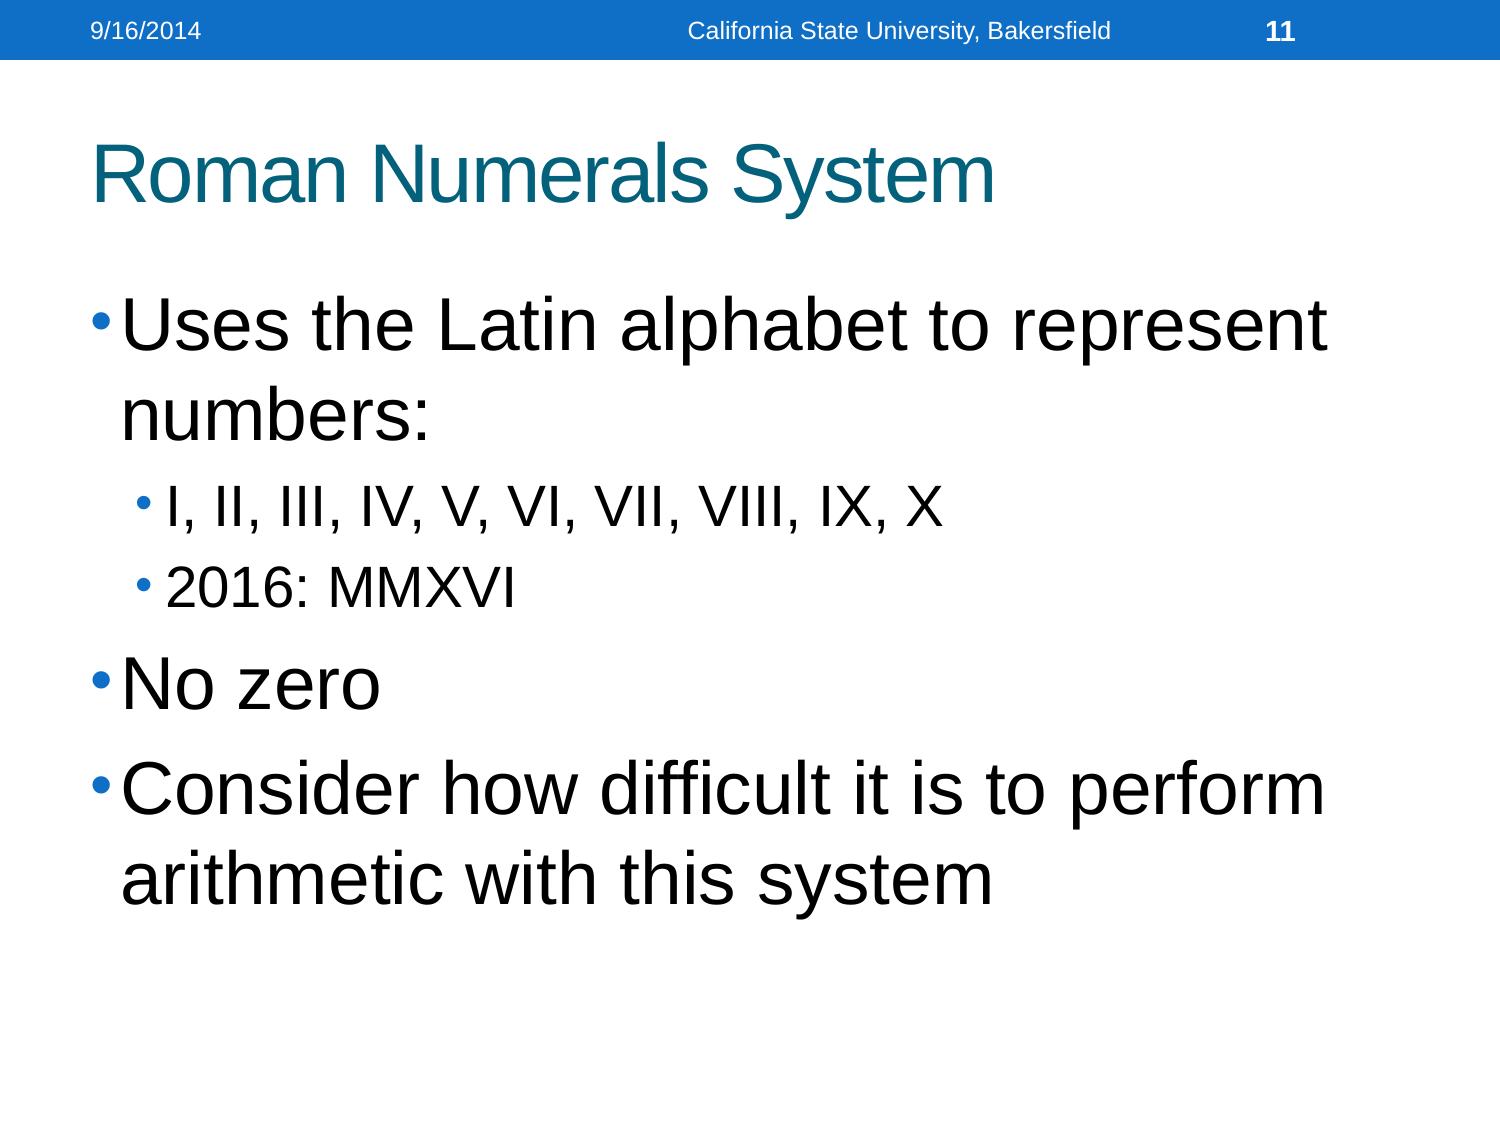

9/16/2014
California State University, Bakersfield
# Roman Numerals System
Uses the Latin alphabet to represent numbers:
I, II, III, IV, V, VI, VII, VIII, IX, X
2016: MMXVI
No zero
Consider how difficult it is to perform arithmetic with this system